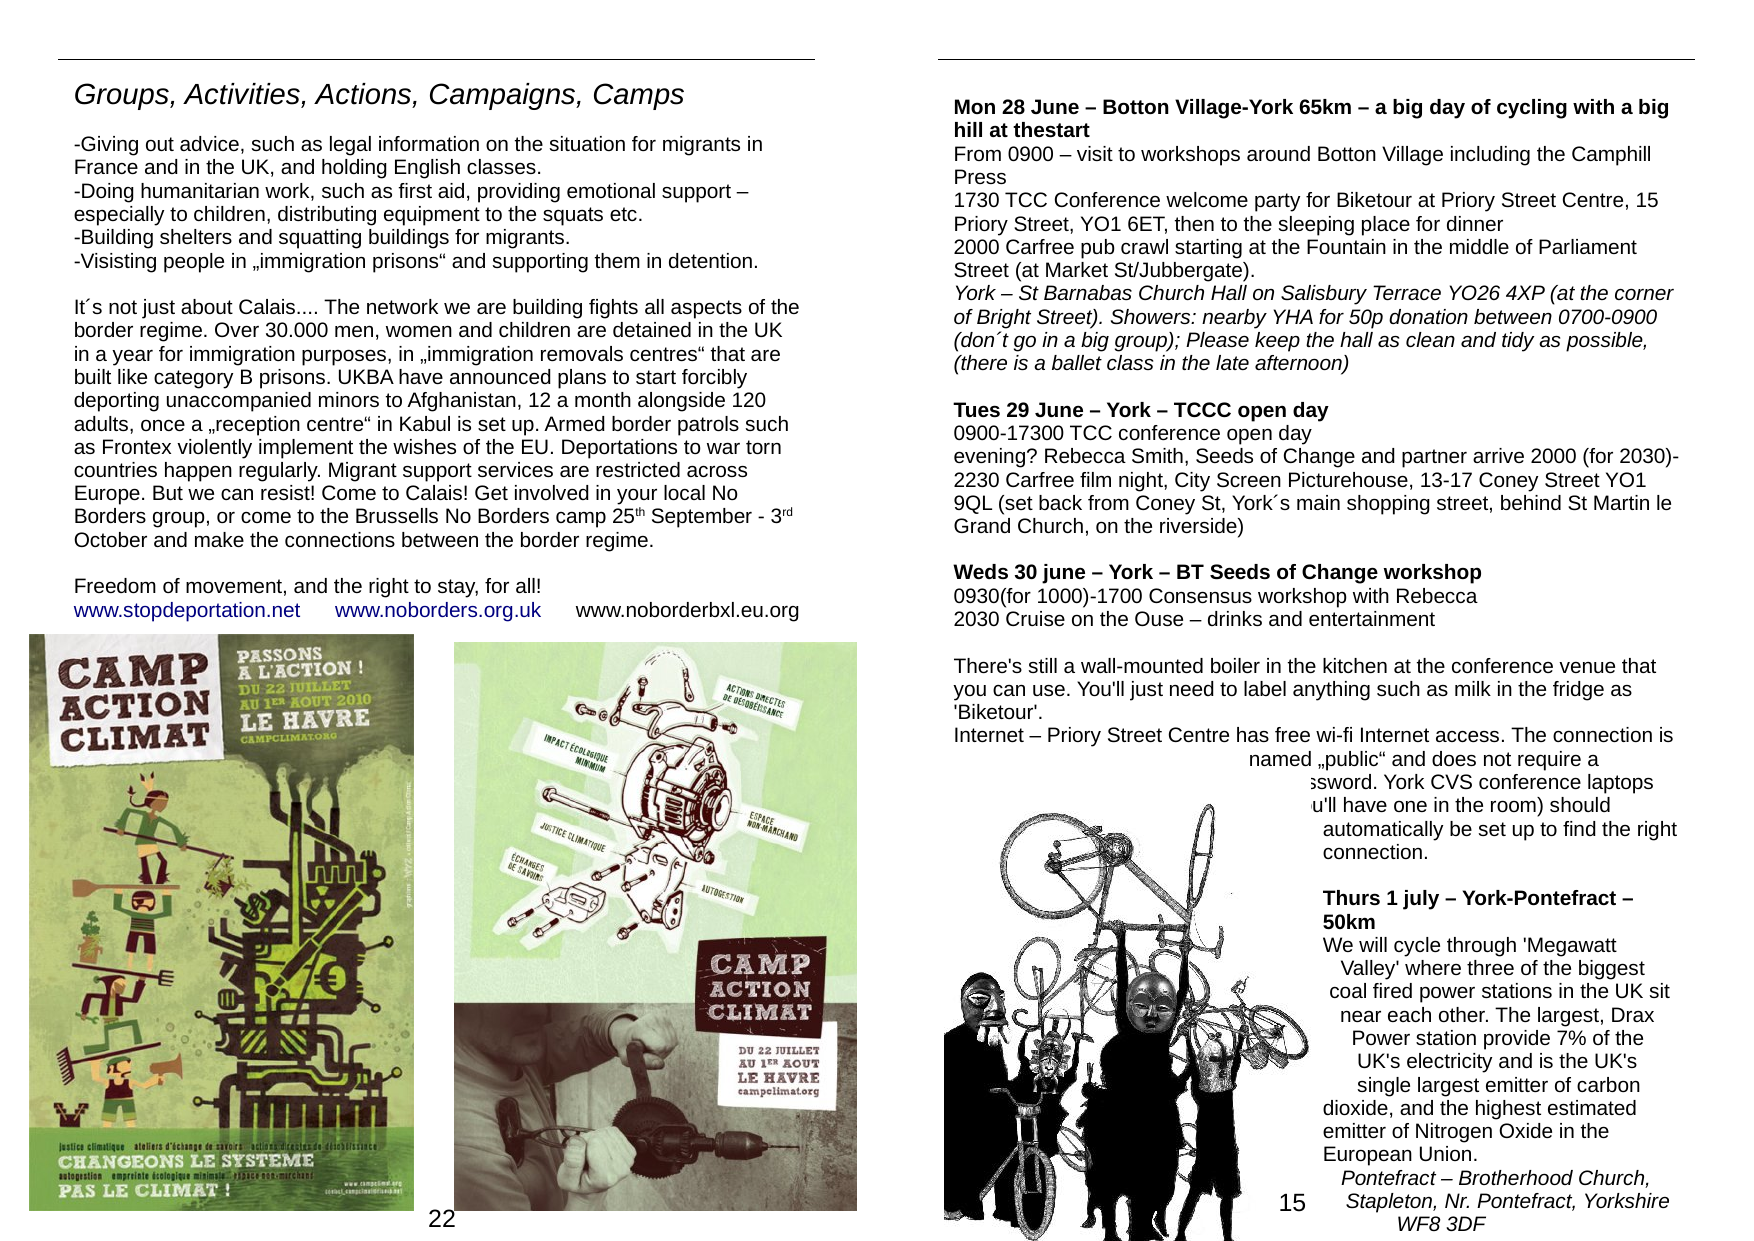

Groups, Activities, Actions, Campaigns, Camps
-Giving out advice, such as legal information on the situation for migrants in France and in the UK, and holding English classes.
-Doing humanitarian work, such as first aid, providing emotional support – especially to children, distributing equipment to the squats etc.
-Building shelters and squatting buildings for migrants.
-Visisting people in „immigration prisons“ and supporting them in detention.
It´s not just about Calais.... The network we are building fights all aspects of the border regime. Over 30.000 men, women and children are detained in the UK in a year for immigration purposes, in „immigration removals centres“ that are built like category B prisons. UKBA have announced plans to start forcibly deporting unaccompanied minors to Afghanistan, 12 a month alongside 120 adults, once a „reception centre“ in Kabul is set up. Armed border patrols such as Frontex violently implement the wishes of the EU. Deportations to war torn countries happen regularly. Migrant support services are restricted across Europe. But we can resist! Come to Calais! Get involved in your local No Borders group, or come to the Brussells No Borders camp 25th September - 3rd October and make the connections between the border regime.
Freedom of movement, and the right to stay, for all!
www.stopdeportation.net www.noborders.org.uk www.noborderbxl.eu.org
Mon 28 June – Botton Village-York 65km – a big day of cycling with a big hill at thestart
From 0900 – visit to workshops around Botton Village including the Camphill Press
1730 TCC Conference welcome party for Biketour at Priory Street Centre, 15 Priory Street, YO1 6ET, then to the sleeping place for dinner
2000 Carfree pub crawl starting at the Fountain in the middle of Parliament Street (at Market St/Jubbergate).
York – St Barnabas Church Hall on Salisbury Terrace YO26 4XP (at the corner of Bright Street). Showers: nearby YHA for 50p donation between 0700-0900 (don´t go in a big group); Please keep the hall as clean and tidy as possible, (there is a ballet class in the late afternoon)
Tues 29 June – York – TCCC open day
0900-17300 TCC conference open day
evening? Rebecca Smith, Seeds of Change and partner arrive 2000 (for 2030)-2230 Carfree film night, City Screen Picturehouse, 13-17 Coney Street YO1 9QL (set back from Coney St, York´s main shopping street, behind St Martin le Grand Church, on the riverside)
Weds 30 june – York – BT Seeds of Change workshop
0930(for 1000)-1700 Consensus workshop with Rebecca
2030 Cruise on the Ouse – drinks and entertainment
There's still a wall-mounted boiler in the kitchen at the conference venue that you can use. You'll just need to label anything such as milk in the fridge as 'Biketour'.
Internet – Priory Street Centre has free wi-fi Internet access. The connection is 				named „public“ and does not require a 					 password. York CVS conference laptops 				 (you'll have one in the room) should 	 	 			automatically be set up to find the right 					connection.
					Thurs 1 july – York-Pontefract – 					50km
					We will cycle through 'Megawatt 				 Valley' where three of the biggest 				 coal fired power stations in the UK sit 					 near each other. The largest, Drax 					 Power station provide 7% of the 					 UK's electricity and is the UK's 					 single largest emitter of carbon 					dioxide, and the highest estimated 					emitter of Nitrogen Oxide in the 						European Union.
				 Pontefract – Brotherhood Church, 					 Stapleton, Nr. Pontefract, Yorkshire 						WF8 3DF
15
22